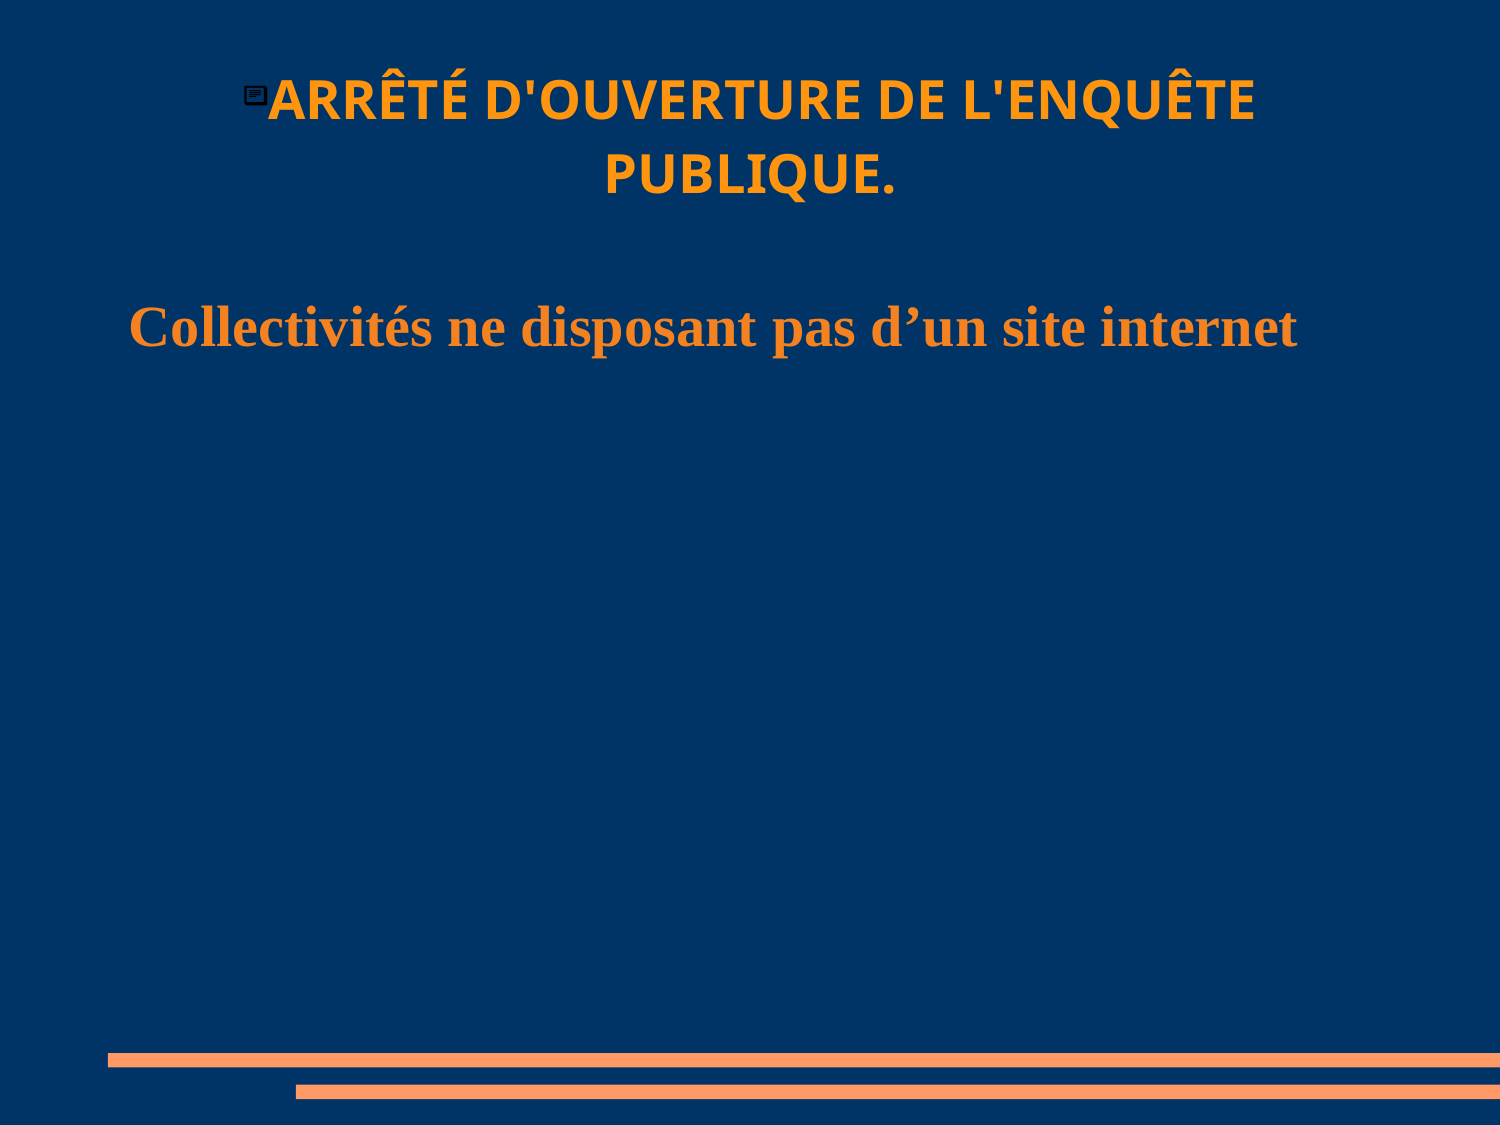

# ARRÊTÉ D'OUVERTURE DE L'ENQUÊTE PUBLIQUE.
Collectivités ne disposant pas d’un site internet